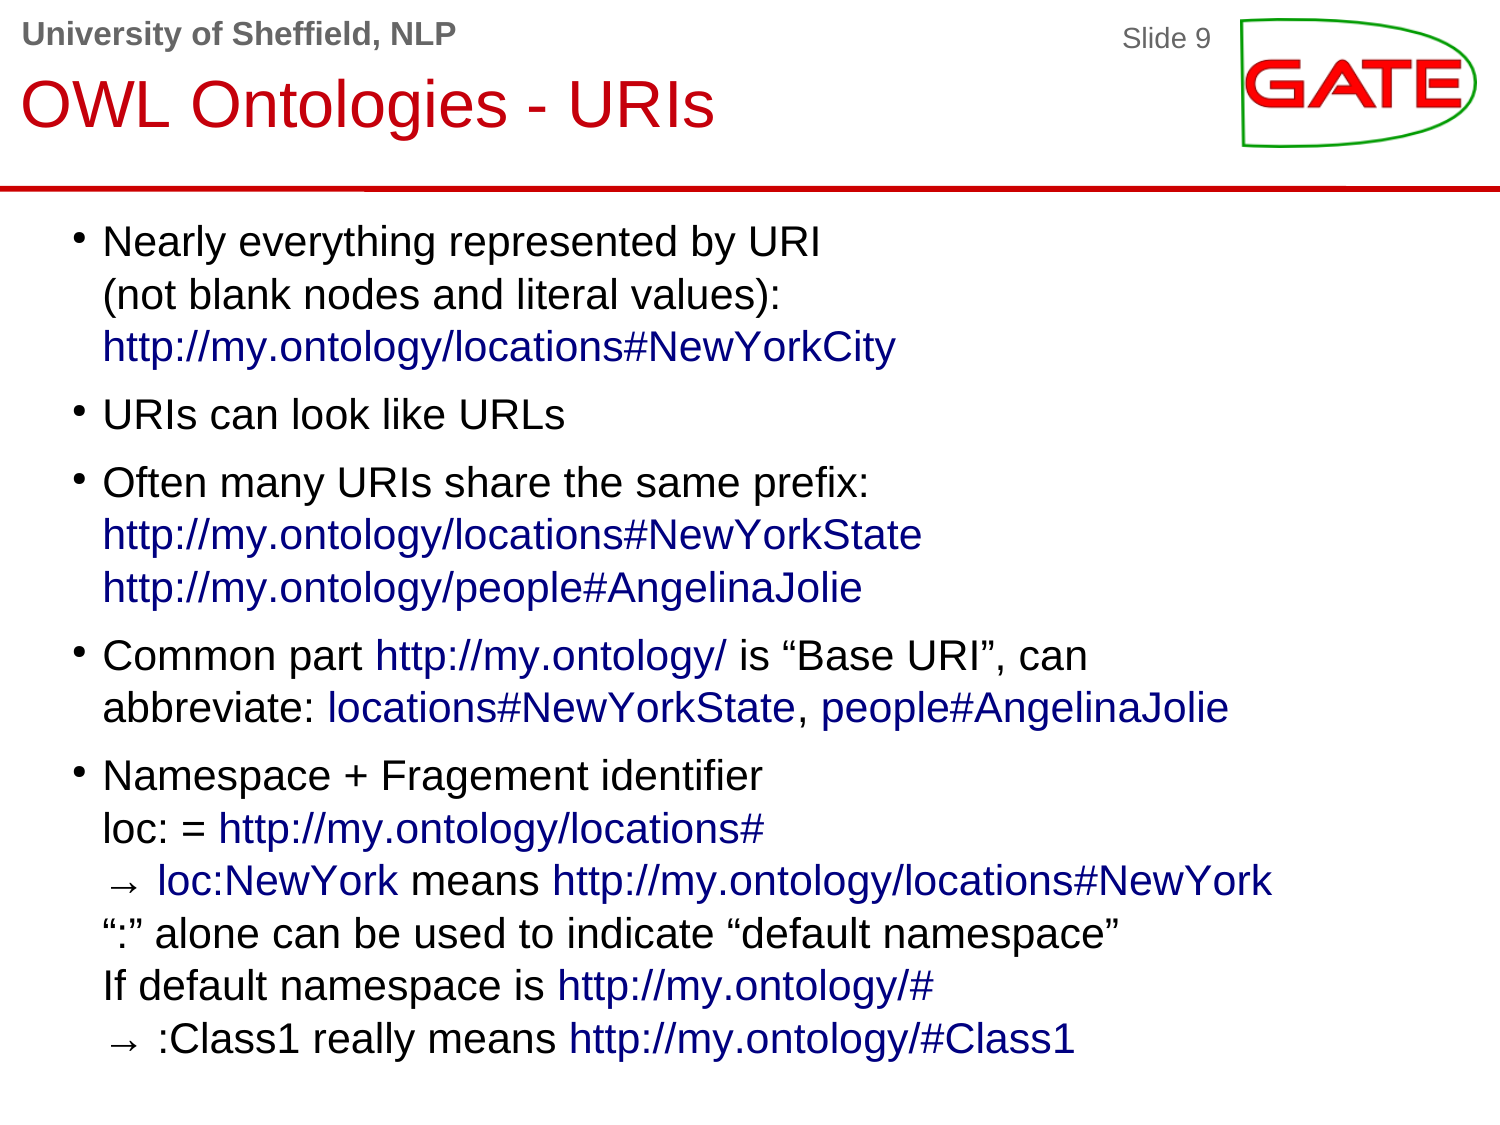

9
# OWL Ontologies - URIs
Nearly everything represented by URI
(not blank nodes and literal values):
http://my.ontology/locations#NewYorkCity
URIs can look like URLs
Often many URIs share the same prefix:
http://my.ontology/locations#NewYorkState
http://my.ontology/people#AngelinaJolie
Common part http://my.ontology/ is “Base URI”, can
abbreviate: locations#NewYorkState, people#AngelinaJolie
Namespace + Fragement identifier
loc: = http://my.ontology/locations#
→ loc:NewYork means http://my.ontology/locations#NewYork
“:” alone can be used to indicate “default namespace”
If default namespace is http://my.ontology/#
→ :Class1 really means http://my.ontology/#Class1